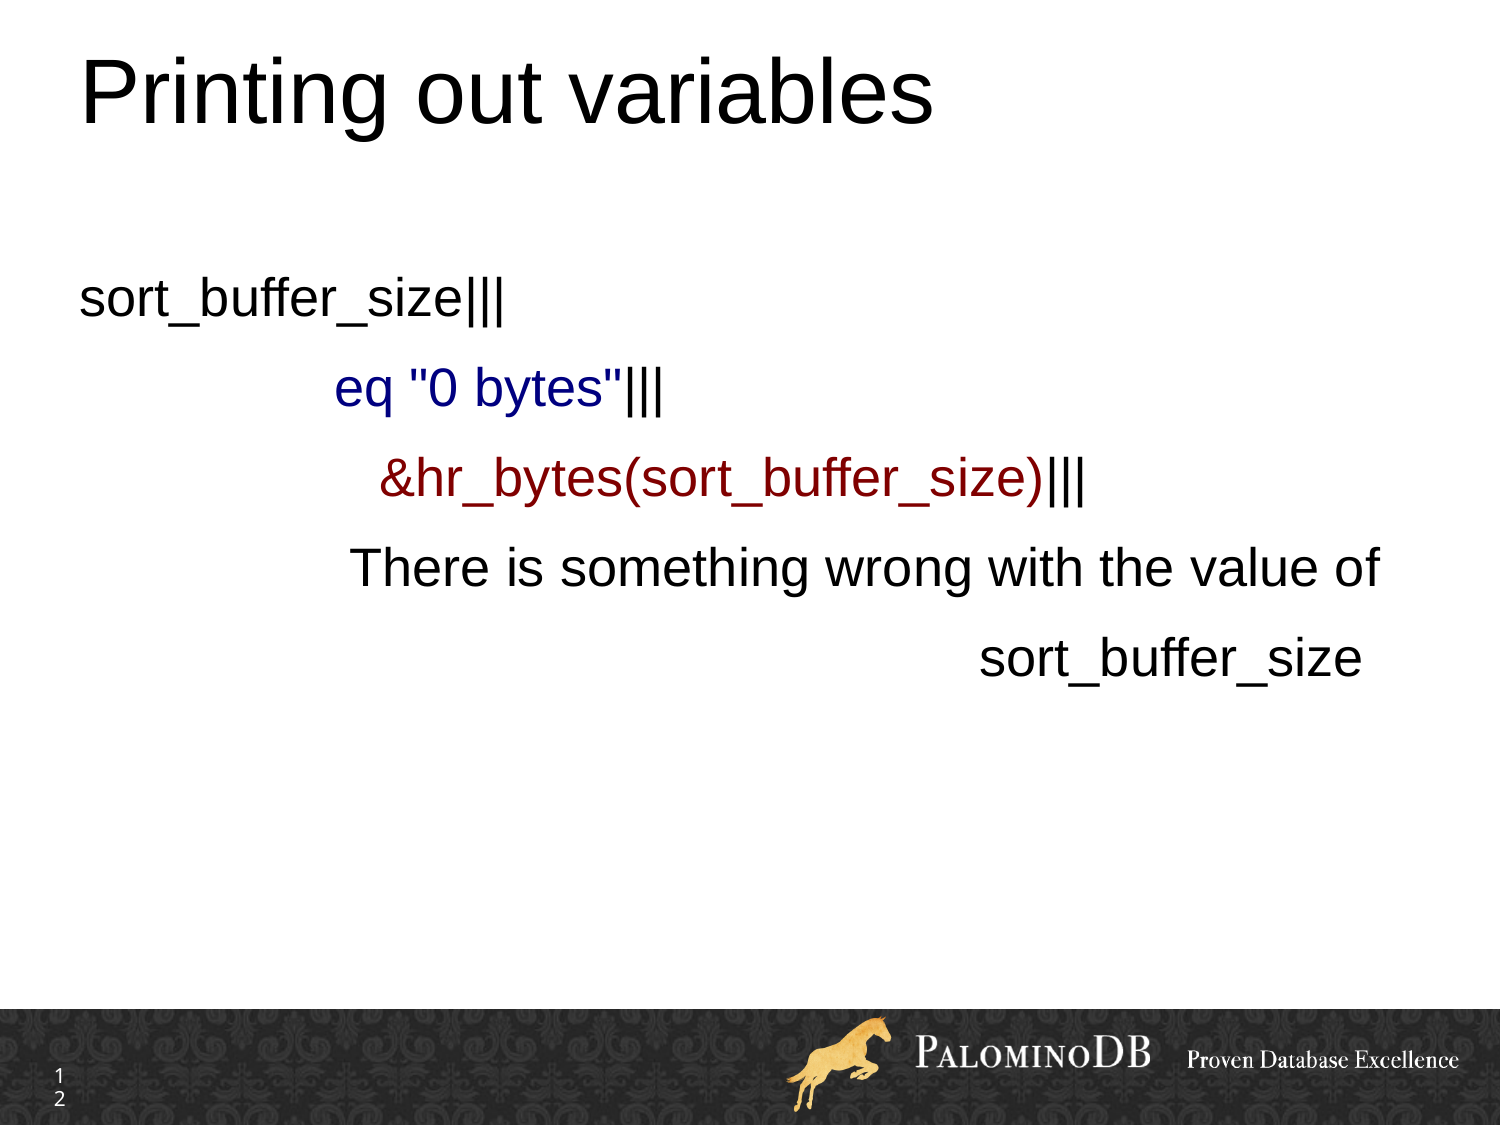

# Printing out variables
sort_buffer_size|||
 eq "0 bytes"|||
 &hr_bytes(sort_buffer_size)|||
 There is something wrong with the value of
 sort_buffer_size